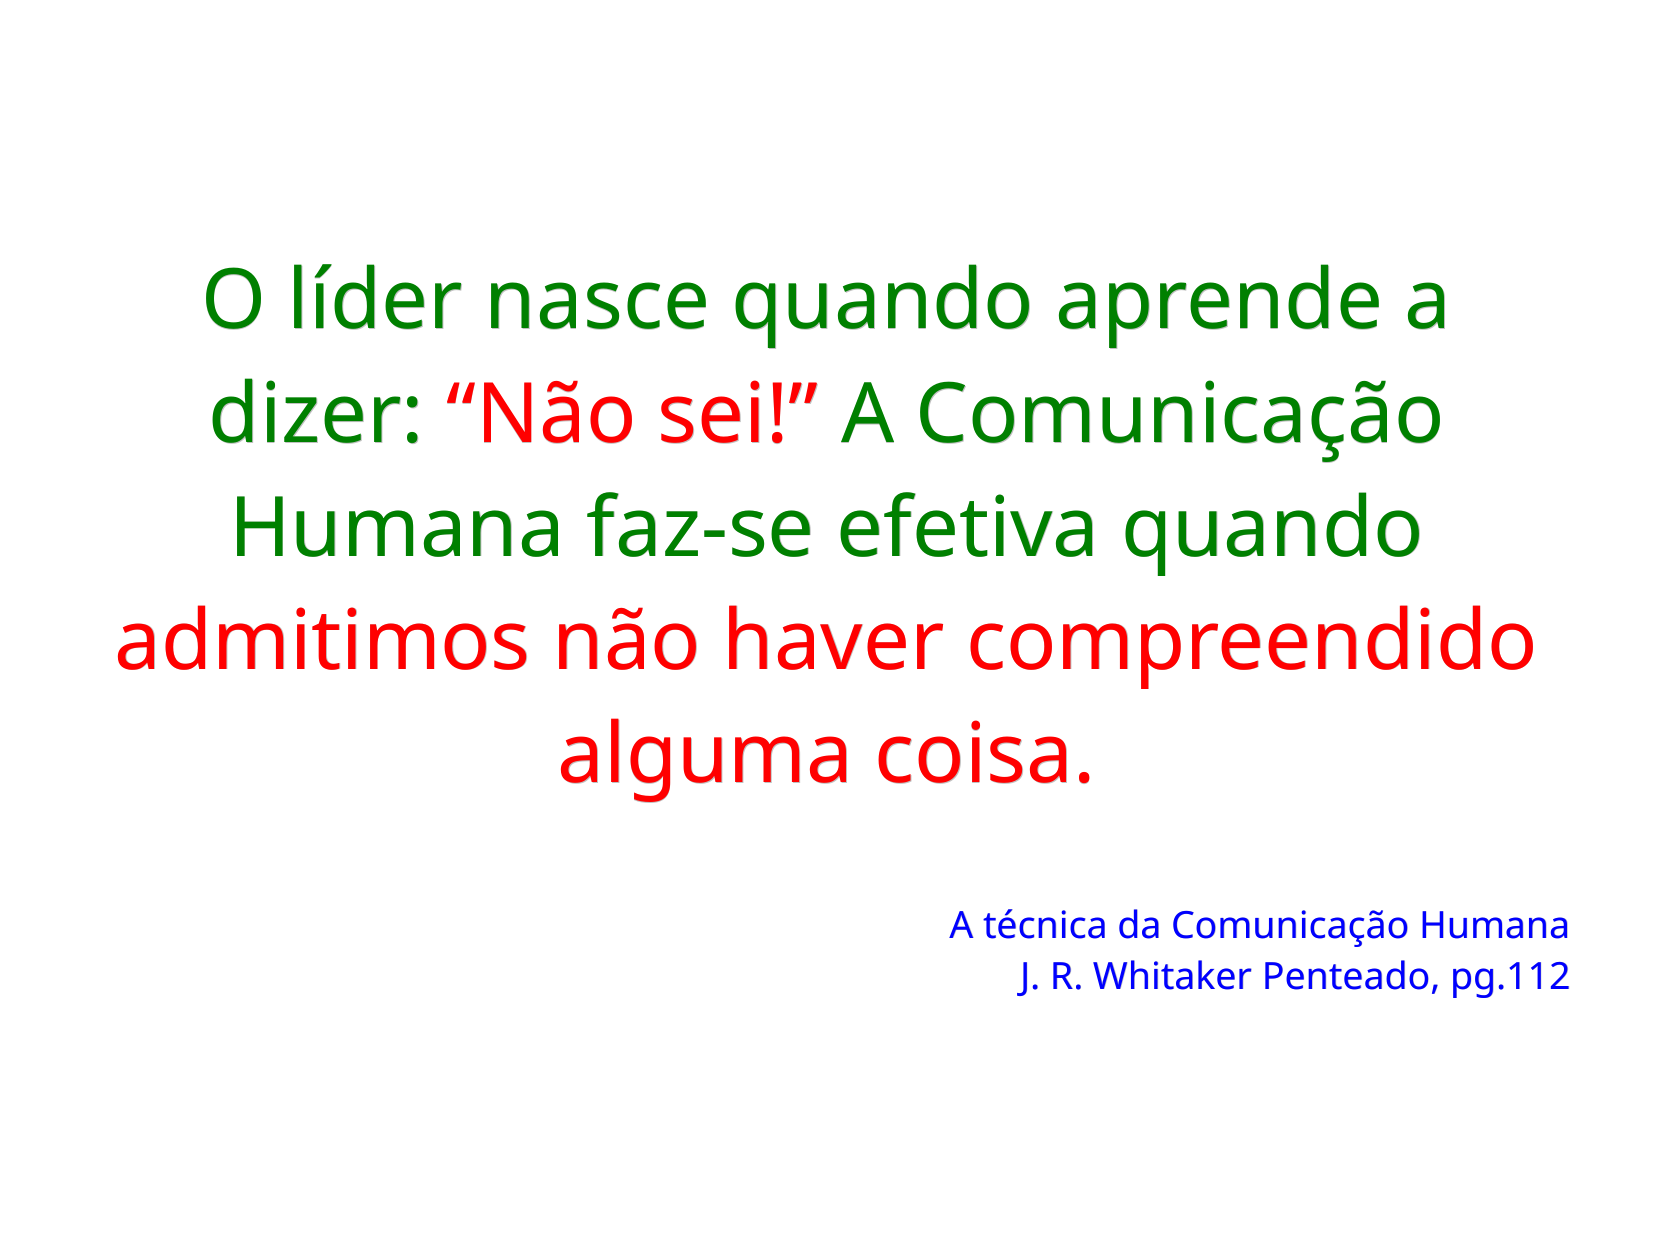

O líder nasce quando aprende a dizer: “Não sei!” A Comunicação Humana faz-se efetiva quando admitimos não haver compreendido alguma coisa.
A técnica da Comunicação Humana
J. R. Whitaker Penteado, pg.112